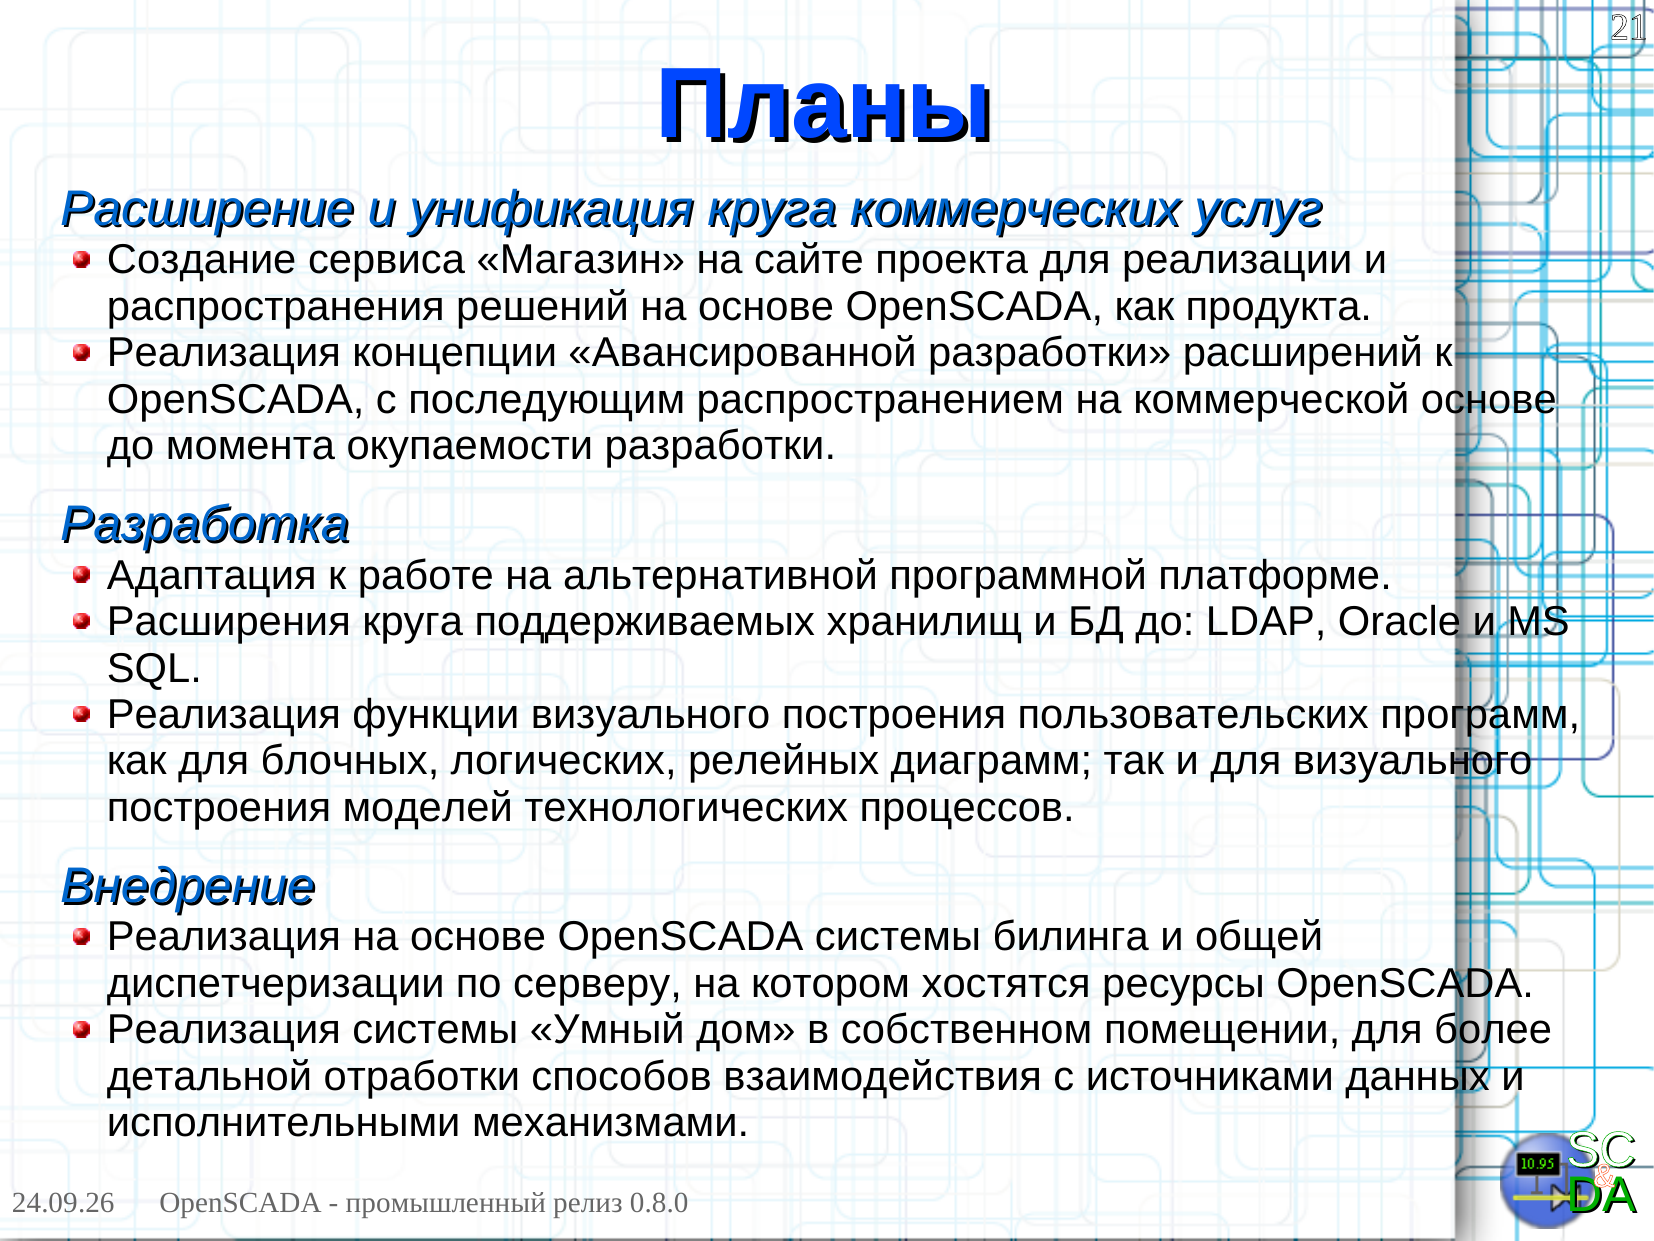

21
# Планы
Расширение и унификация круга коммерческих услуг
Создание сервиса «Магазин» на сайте проекта для реализации и распространения решений на основе OpenSCADA, как продукта.
Реализация концепции «Авансированной разработки» расширений к OpenSCADA, с последующим распространением на коммерческой основе до момента окупаемости разработки.
Разработка
Адаптация к работе на альтернативной программной платформе.
Расширения круга поддерживаемых хранилищ и БД до: LDAP, Oracle и MS SQL.
Реализация функции визуального построения пользовательских программ, как для блочных, логических, релейных диаграмм; так и для визуального построения моделей технологических процессов.
Внедрение
Реализация на основе OpenSCADA системы билинга и общей диспетчеризации по серверу, на котором хостятся ресурсы OpenSCADA.
Реализация системы «Умный дом» в собственном помещении, для более детальной отработки способов взаимодействия с источниками данных и исполнительными механизмами.
OpenSCADA - промышленный релиз 0.8.0